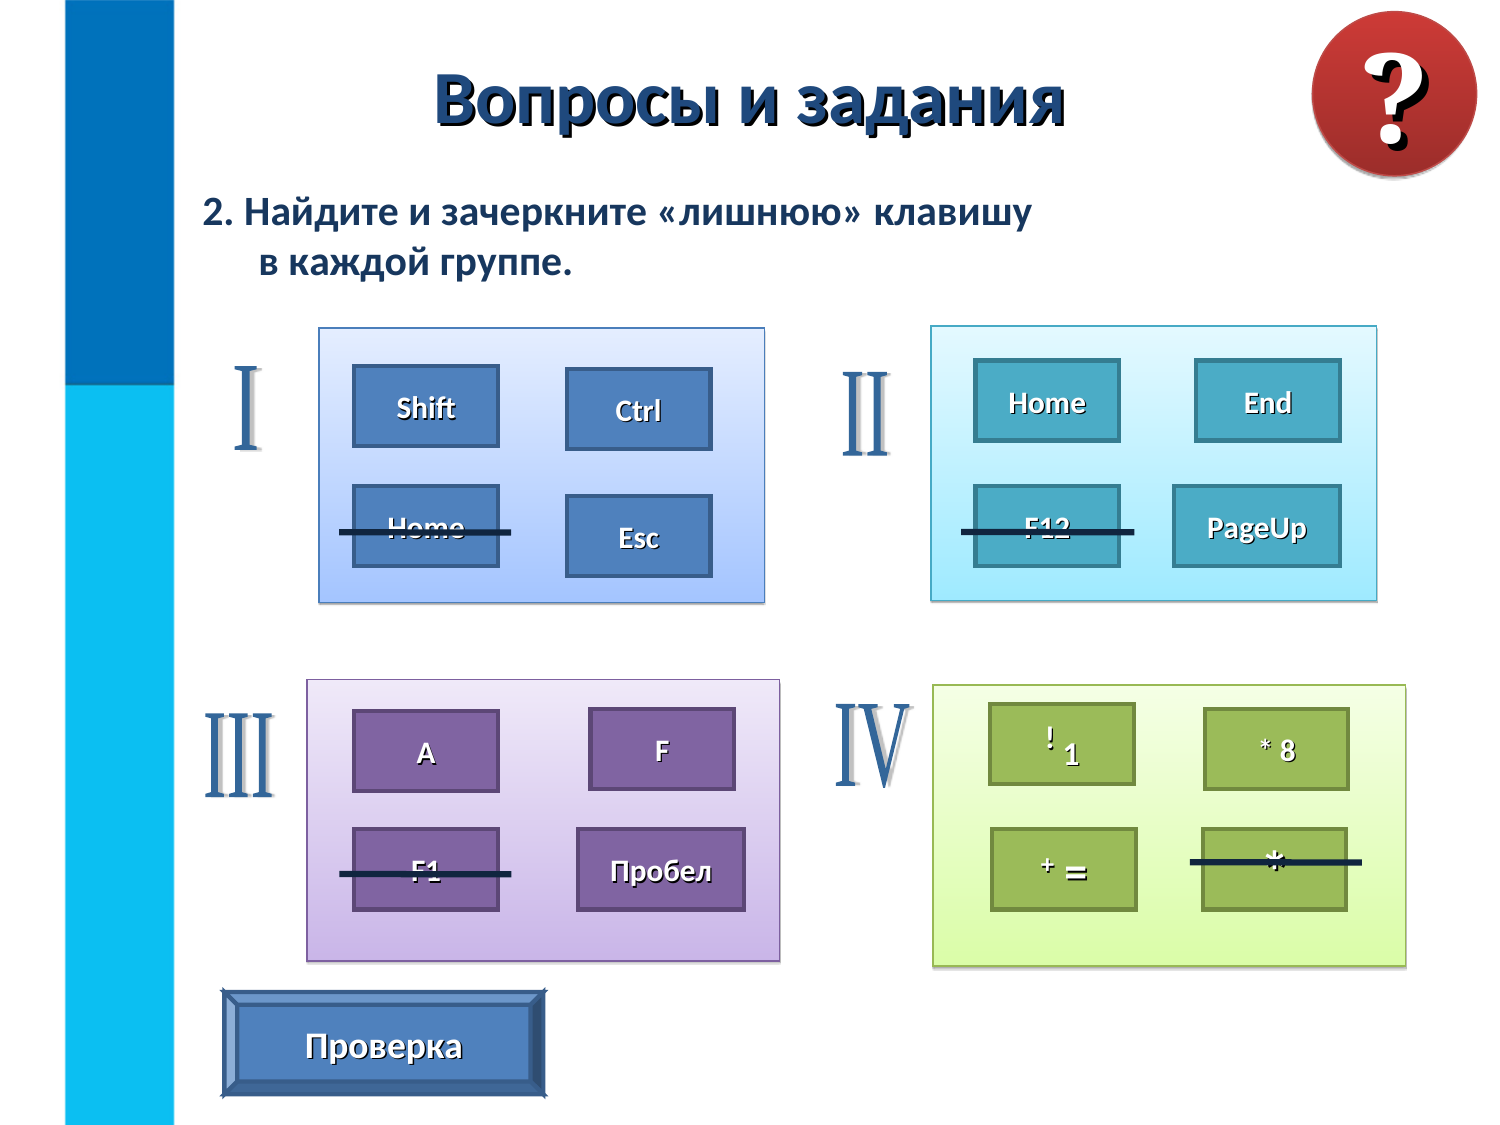

# Вопросы и задания
?
2. Найдите и зачеркните «лишнюю» клавишу
в каждой группе.
Home
End
I
Shift
Ctrl
II
Home
F12
PageUp
Esc
! 1
IV
F
* 8
А
III
F1
Пробел
+ =
*
Проверка